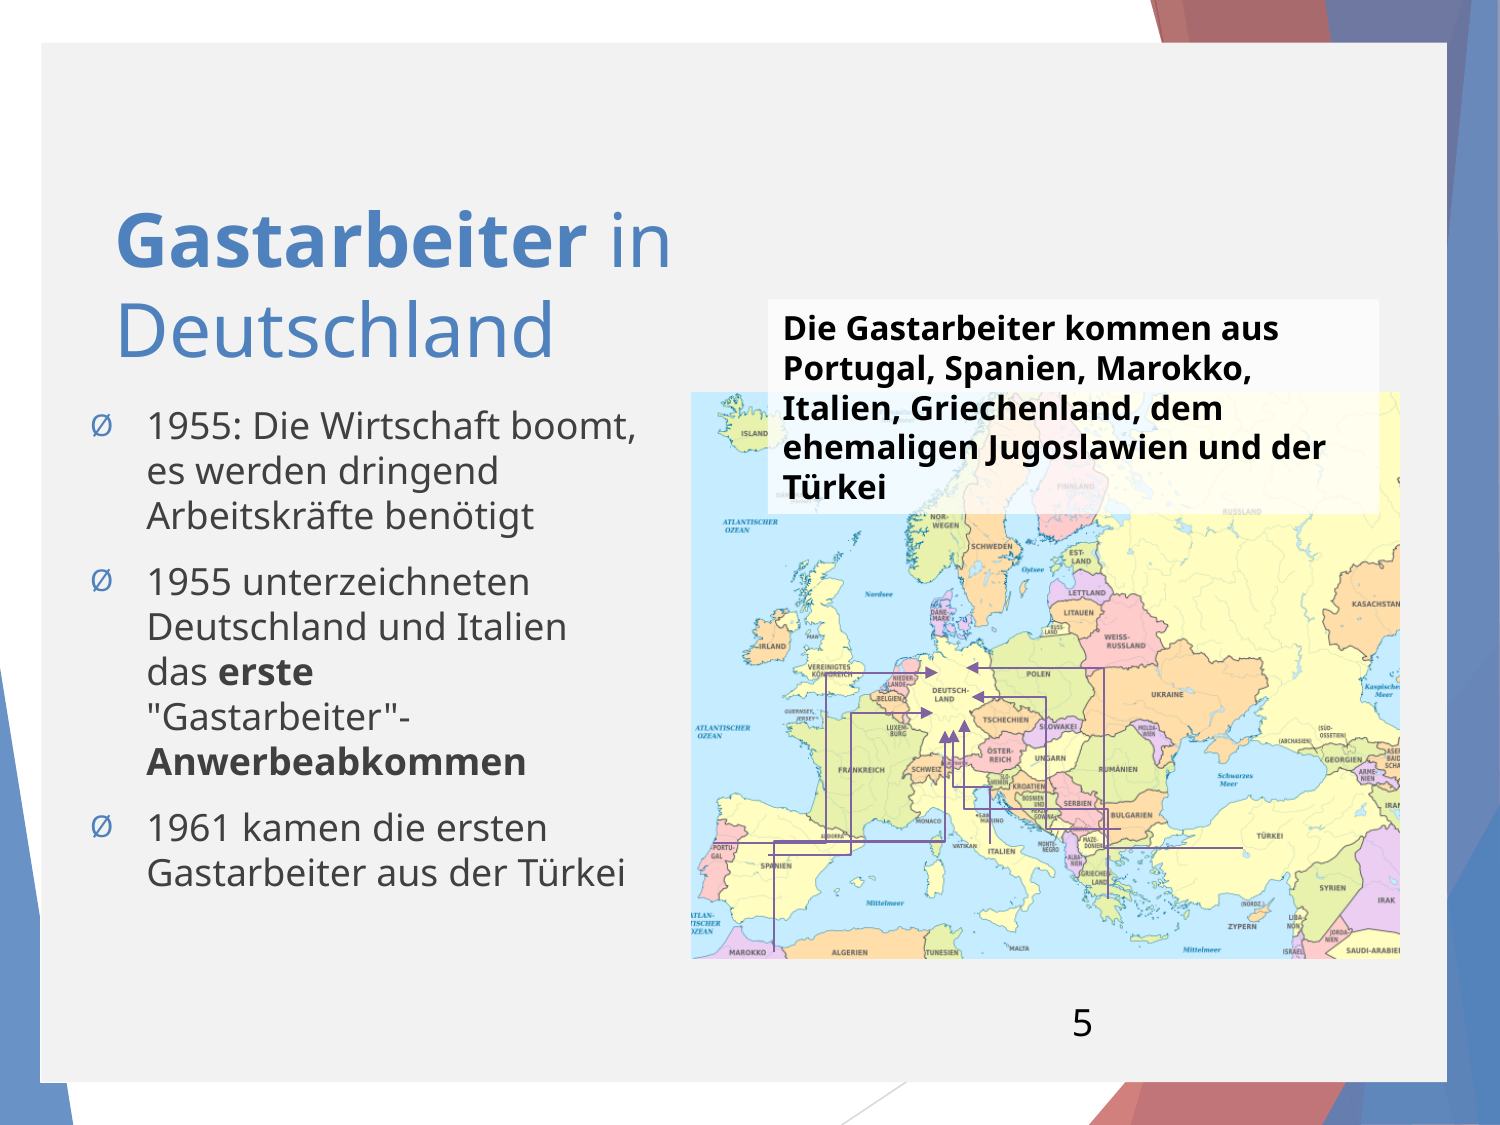

# Gastarbeiter in Deutschland
Die Gastarbeiter kommen aus Portugal, Spanien, Marokko, Italien, Griechenland, dem ehemaligen Jugoslawien und der Türkei
1955: Die Wirtschaft boomt, es werden dringend Arbeitskräfte benötigt
1955 unterzeichneten Deutschland und Italien das erste
"Gastarbeiter"-Anwerbeabkommen
1961 kamen die ersten Gastarbeiter aus der Türkei